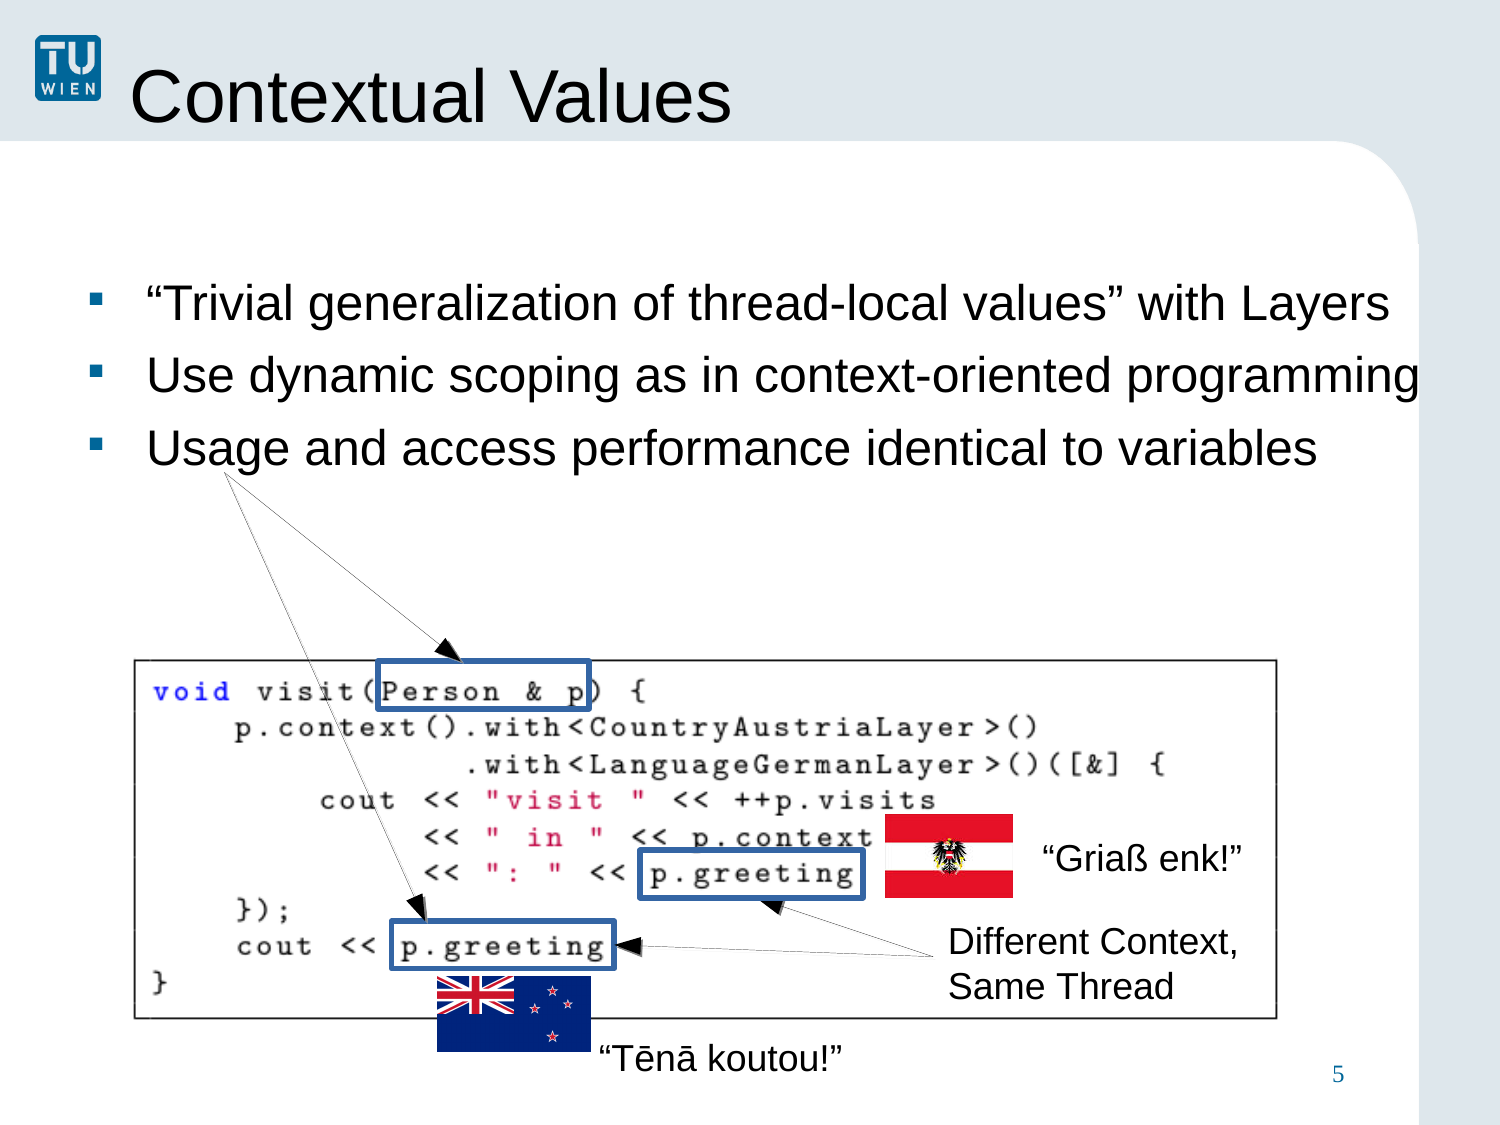

# Contextual Values
“Trivial generalization of thread-local values” with Layers
Use dynamic scoping as in context-oriented programming
Usage and access performance identical to variables
“Griaß enk!”
Different Context,
Same Thread
“Tēnā koutou!”
5